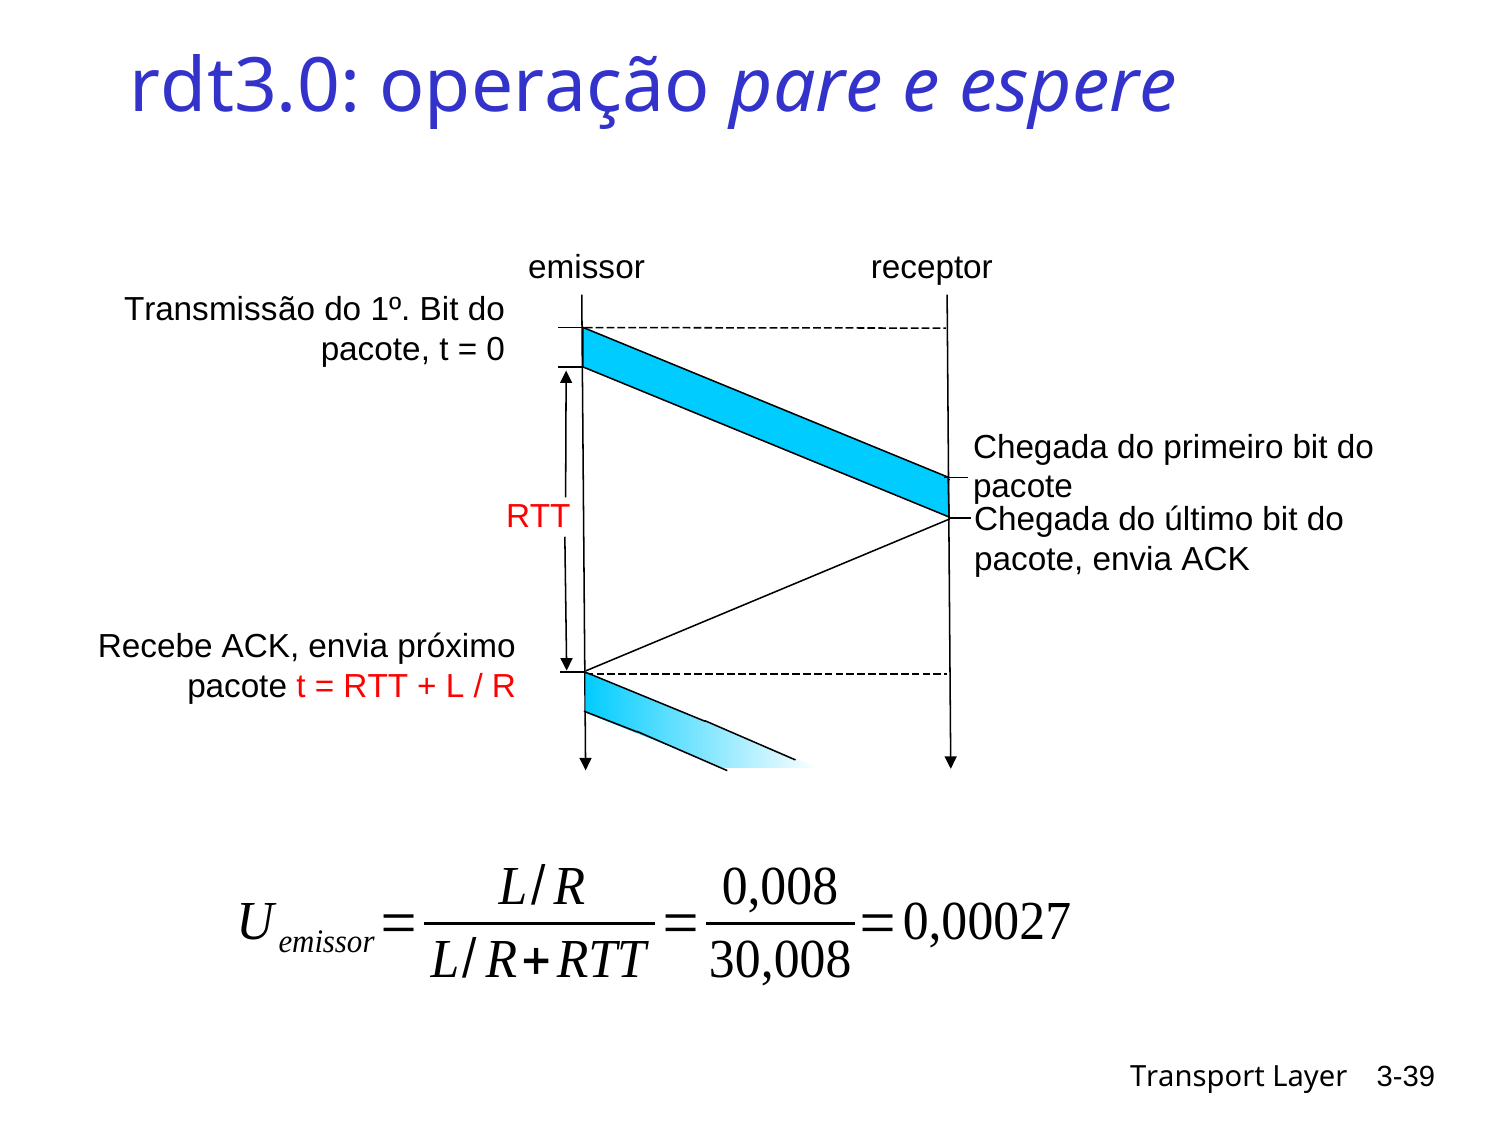

rdt3.0: operação pare e espere
emissor
receptor
Transmissão do 1º. Bit do
pacote, t = 0
Chegada do primeiro bit do pacote
RTT
Chegada do último bit do pacote, envia ACK
Recebe ACK, envia próximo pacote t = RTT + L / R
Transport Layer